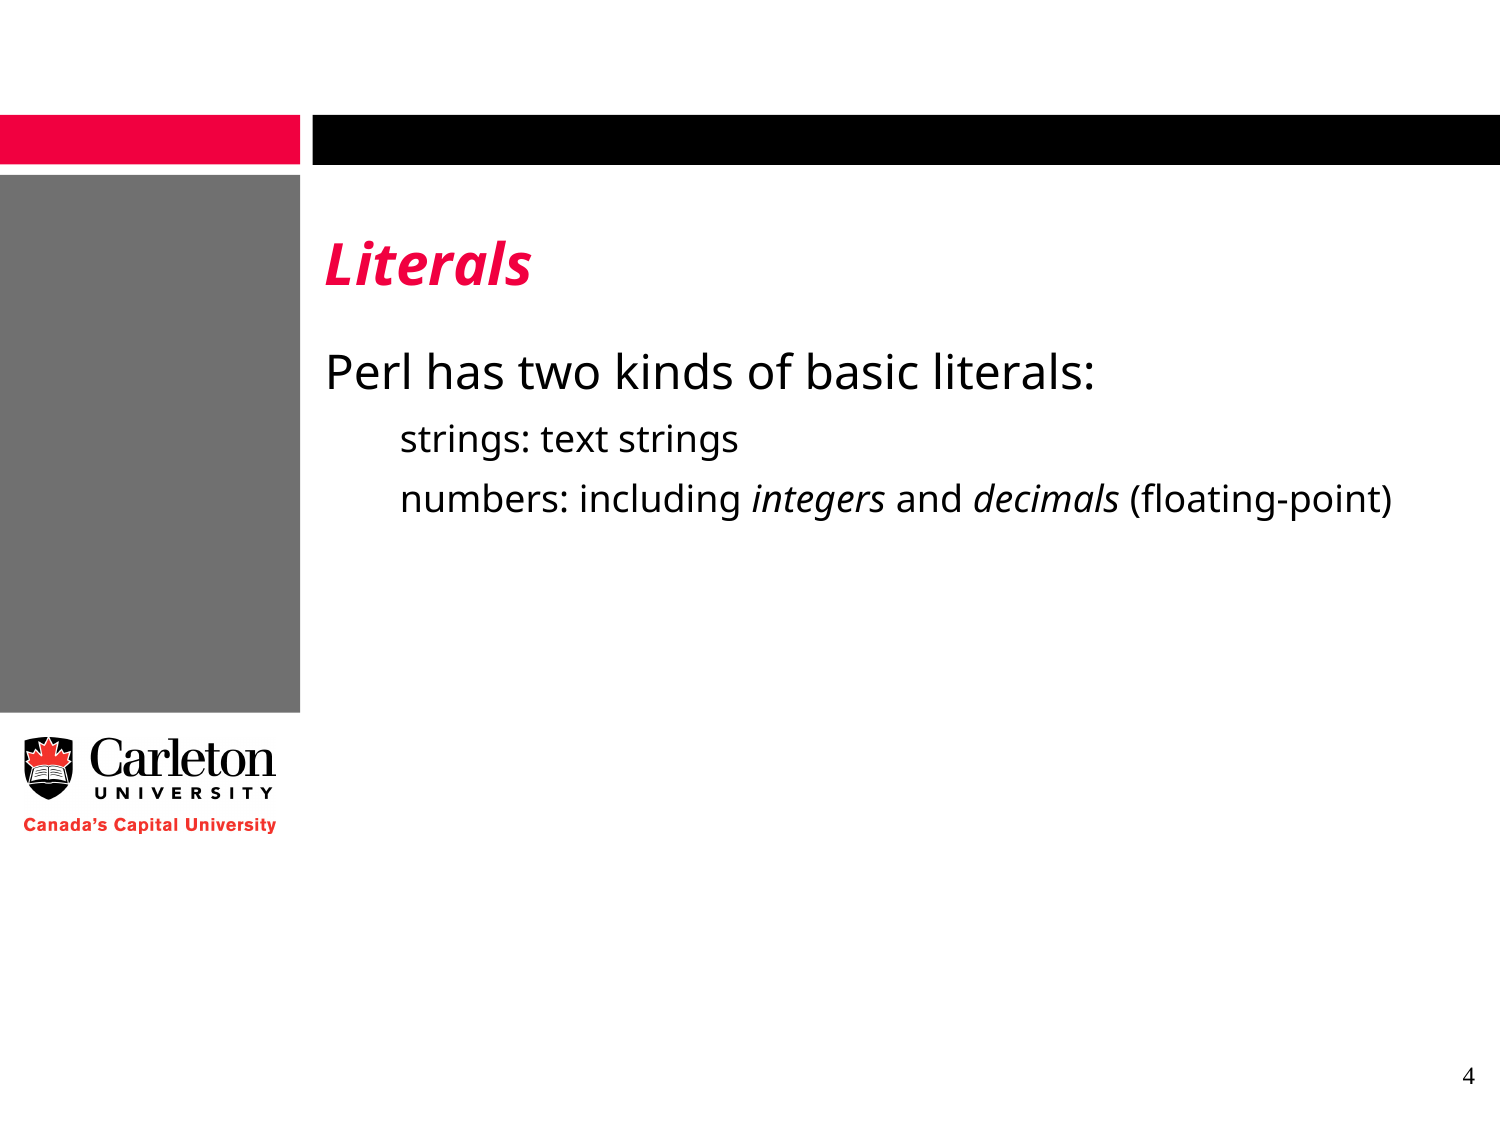

# Literals
Perl has two kinds of basic literals:
strings: text strings
numbers: including integers and decimals (floating-point)
4